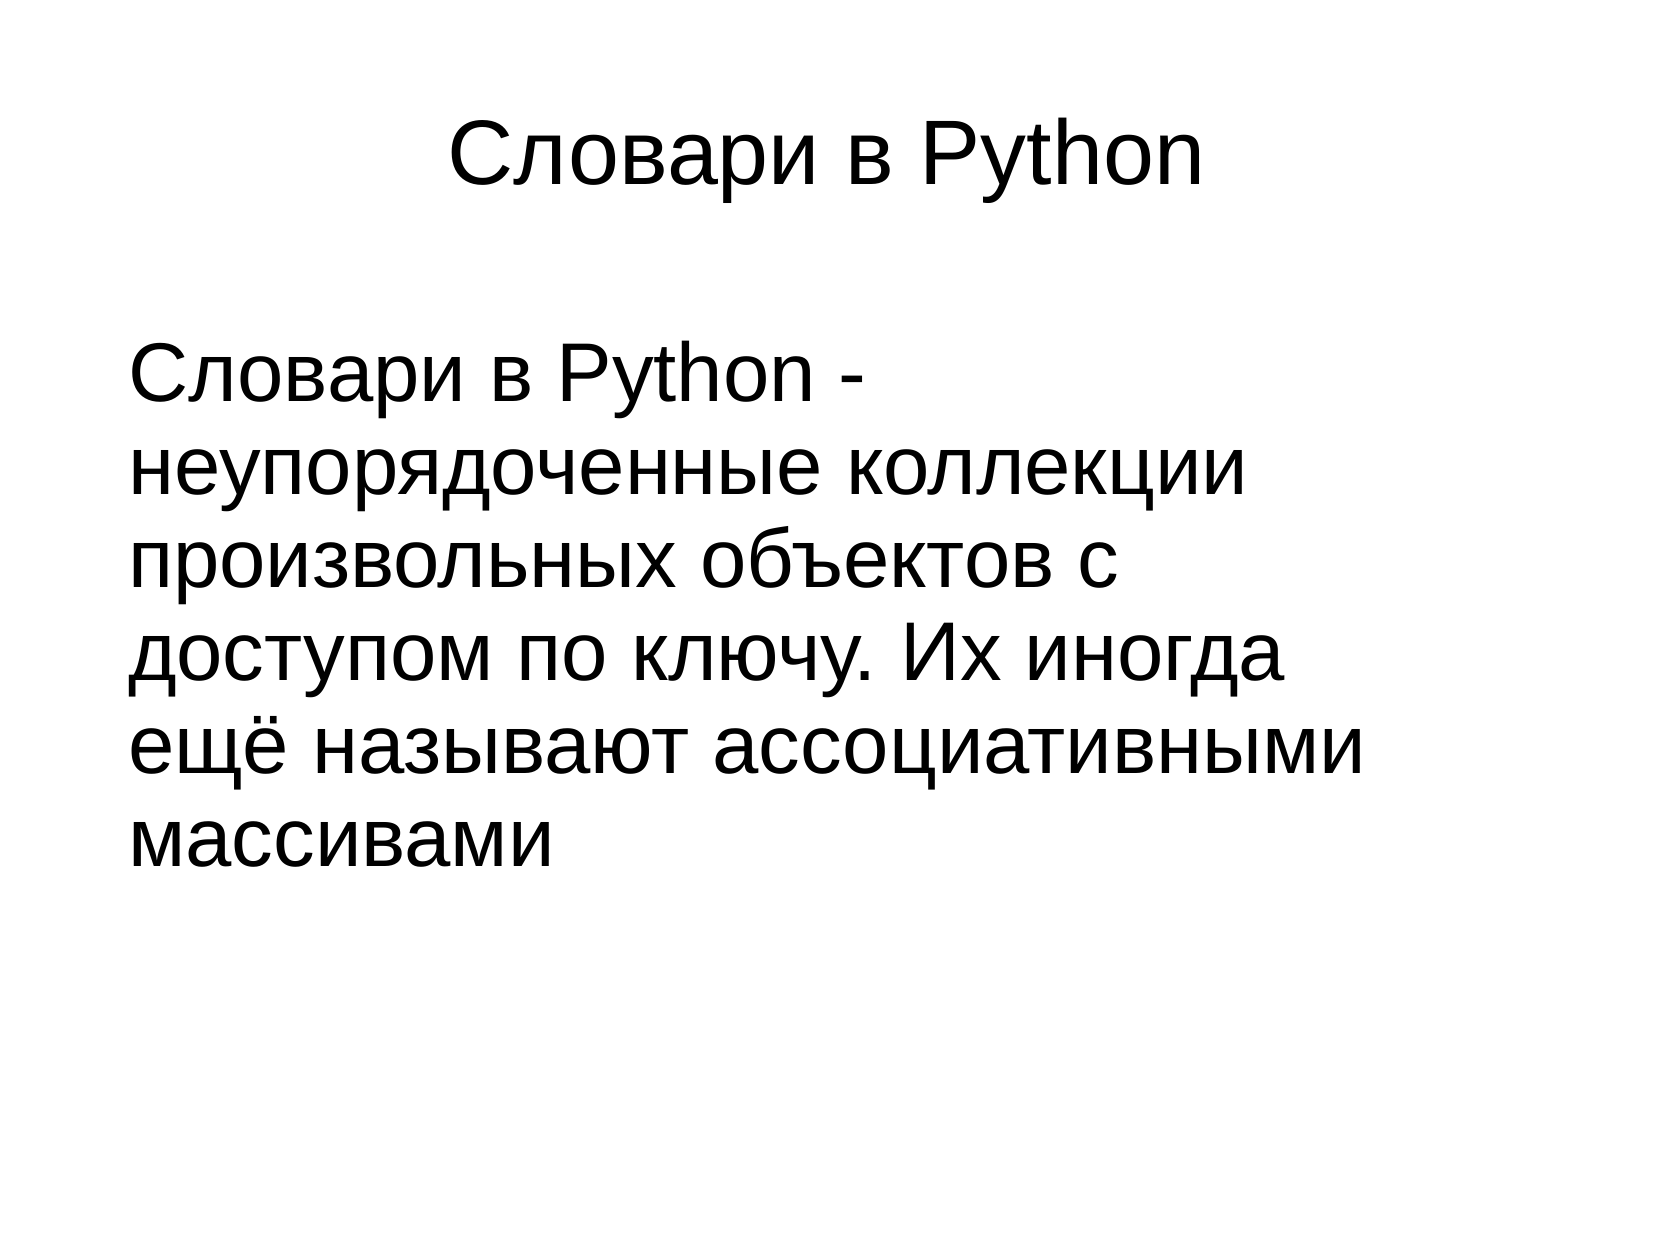

# Словари в Python
Словари в Python - неупорядоченные коллекции произвольных объектов с доступом по ключу. Их иногда ещё называют ассоциативными массивами